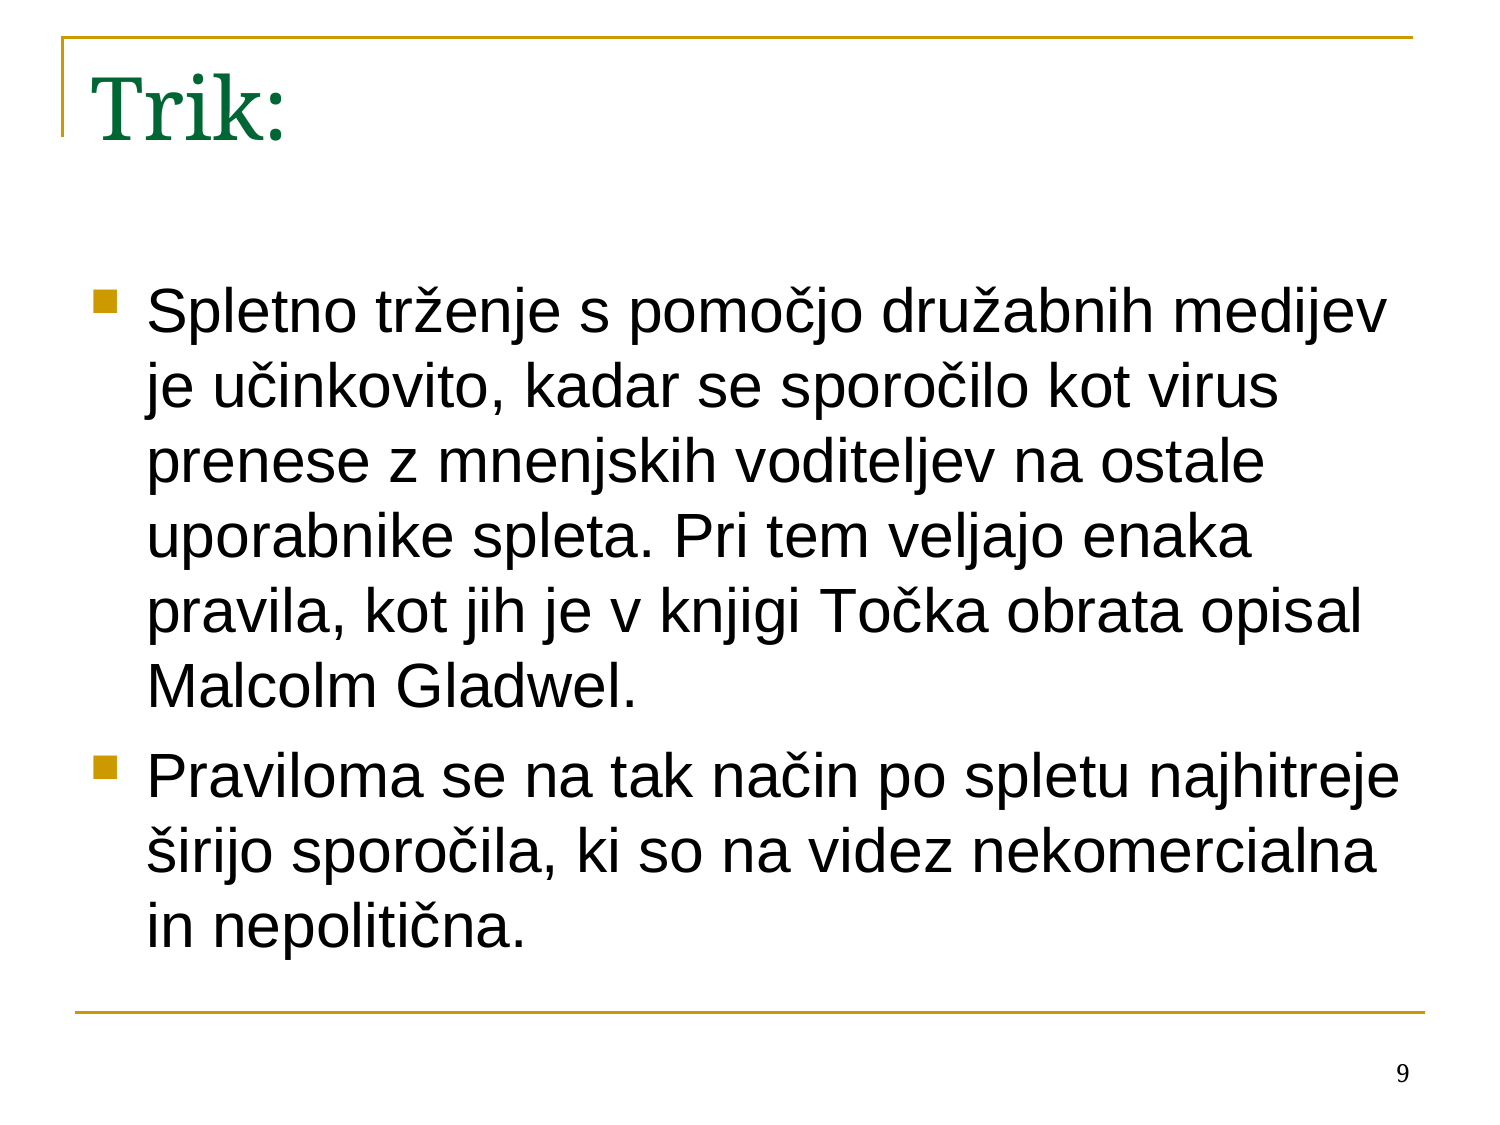

# Trik:
Spletno trženje s pomočjo družabnih medijev je učinkovito, kadar se sporočilo kot virus prenese z mnenjskih voditeljev na ostale uporabnike spleta. Pri tem veljajo enaka pravila, kot jih je v knjigi Točka obrata opisal Malcolm Gladwel.
Praviloma se na tak način po spletu najhitreje širijo sporočila, ki so na videz nekomercialna in nepolitična.